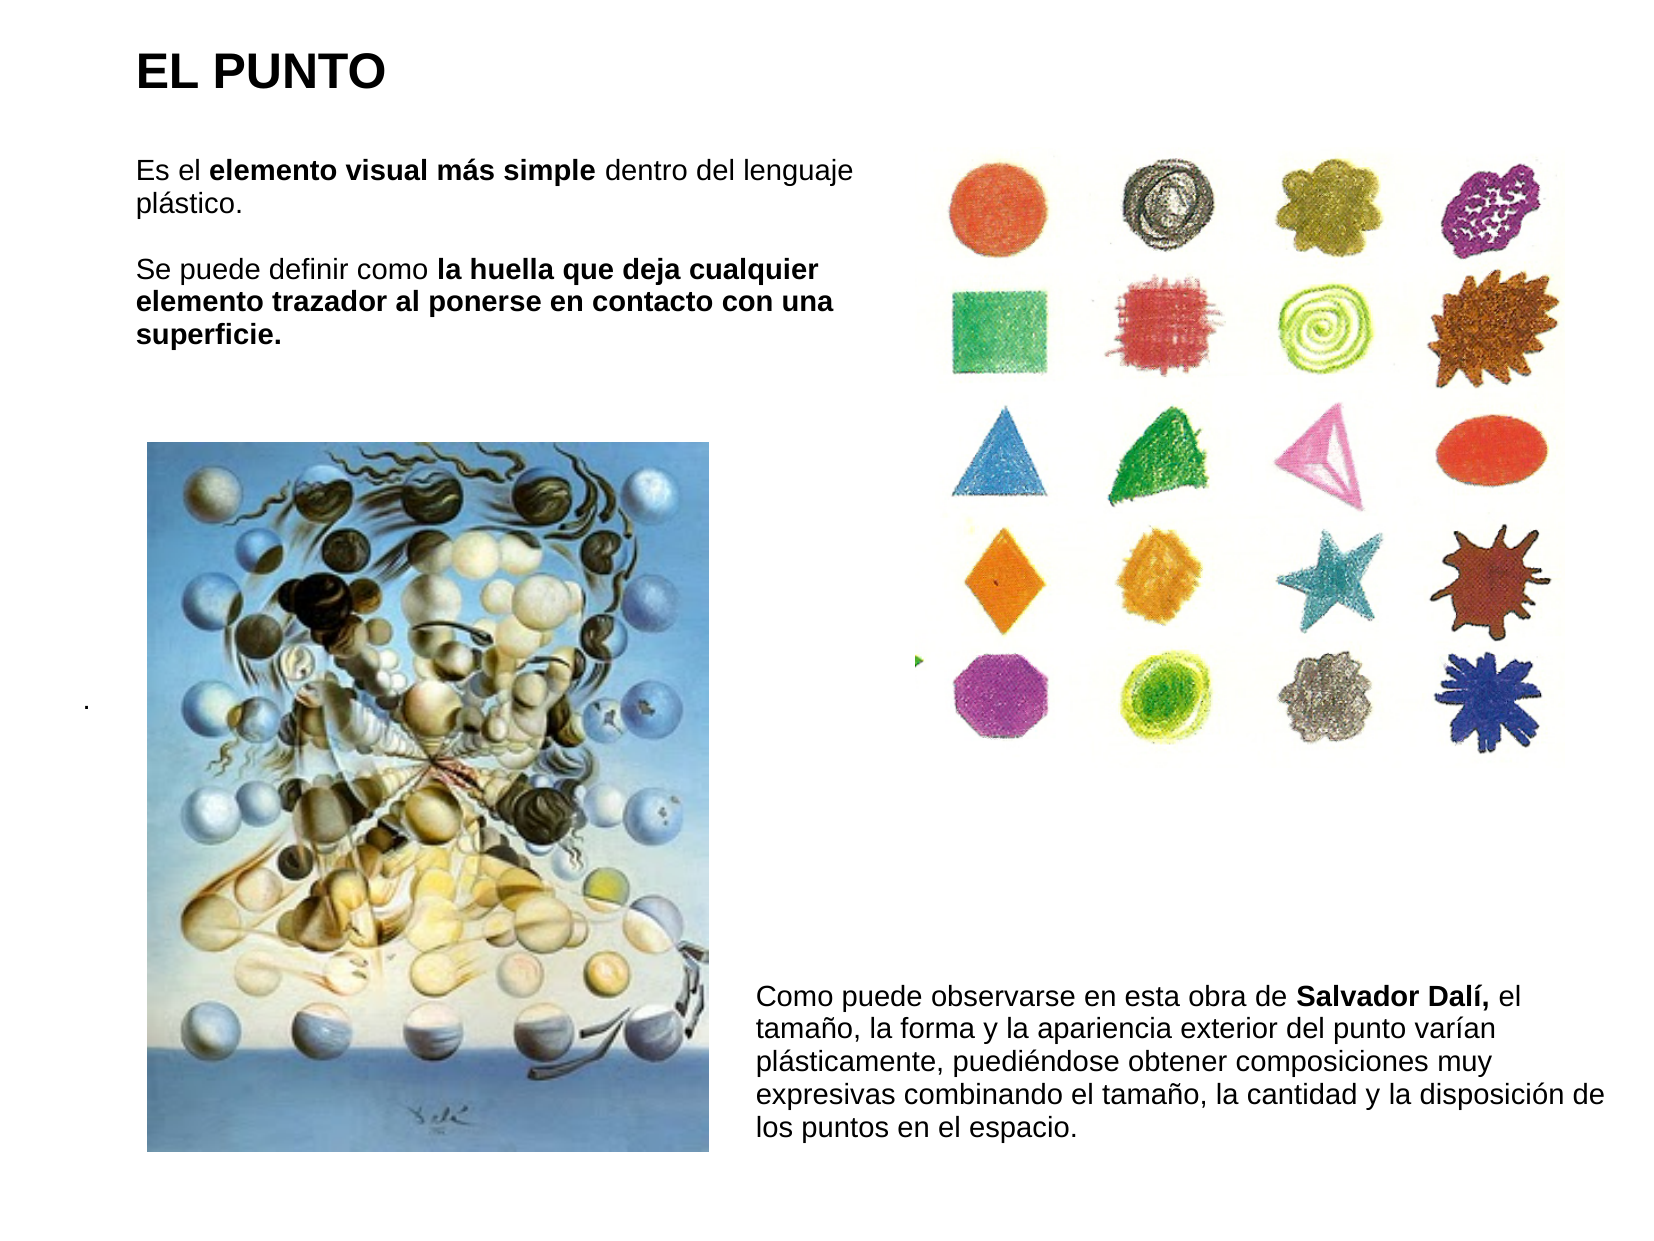

# EL PUNTO Es el elemento visual más simple dentro del lenguaje plástico. Se puede definir como la huella que deja cualquier elemento trazador al ponerse en contacto con una superficie.
.
Como puede observarse en esta obra de Salvador Dalí, el tamaño, la forma y la apariencia exterior del punto varían plásticamente, puediéndose obtener composiciones muy expresivas combinando el tamaño, la cantidad y la disposición de los puntos en el espacio.